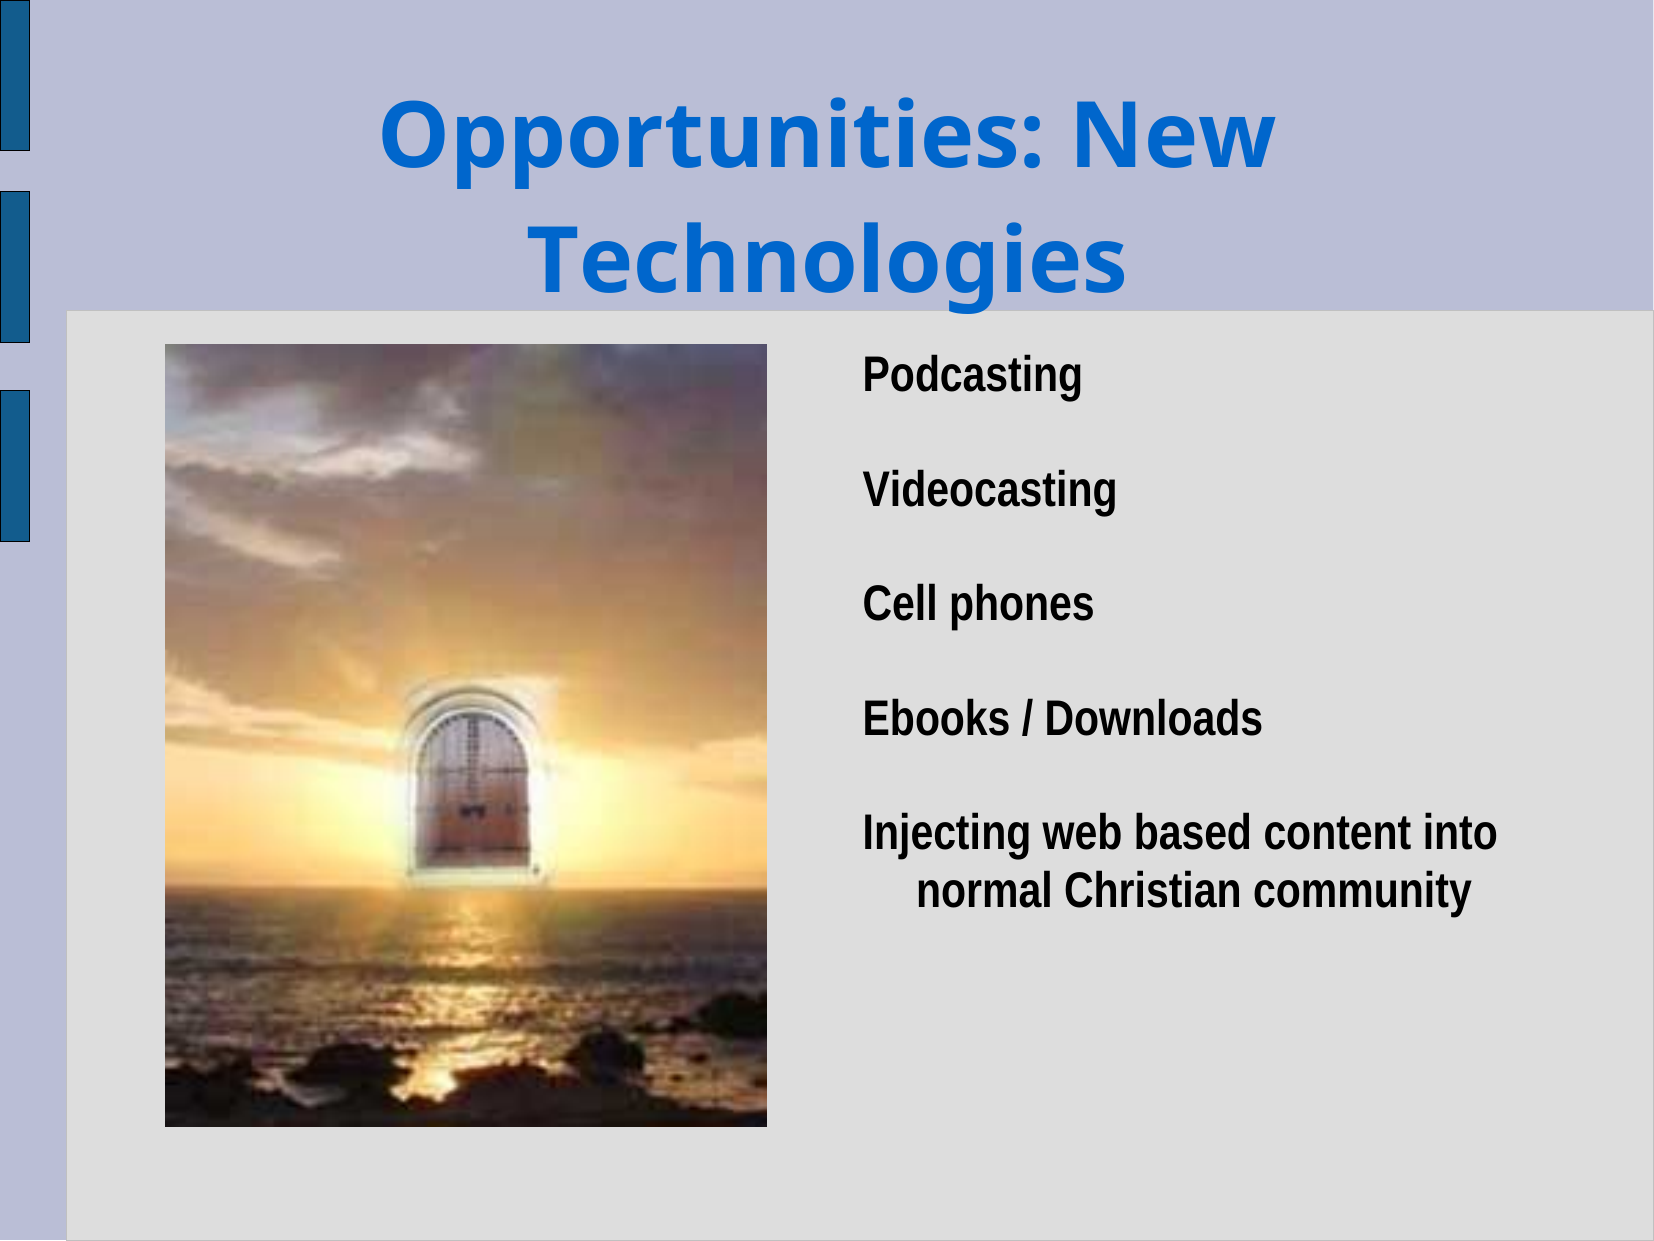

# Opportunities: New Technologies
Podcasting
Videocasting
Cell phones
Ebooks / Downloads
Injecting web based content into normal Christian community